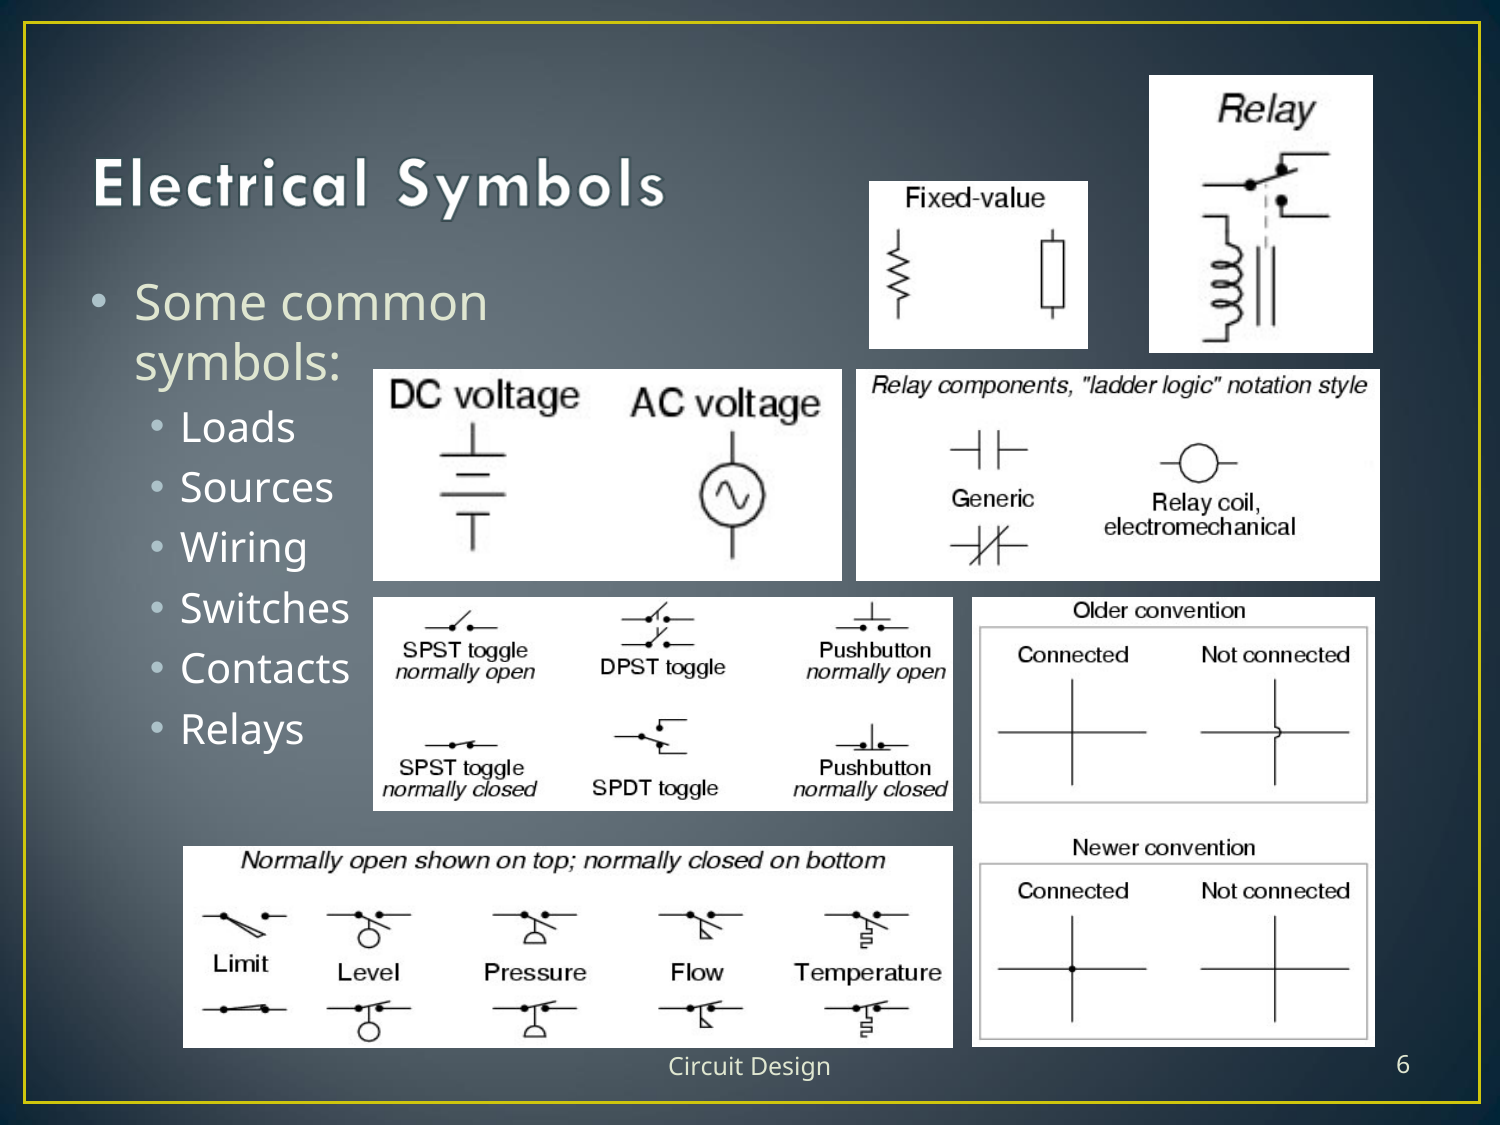

# Some common symbols:
Loads
Sources
Wiring
Switches
Contacts
Relays
Circuit Design